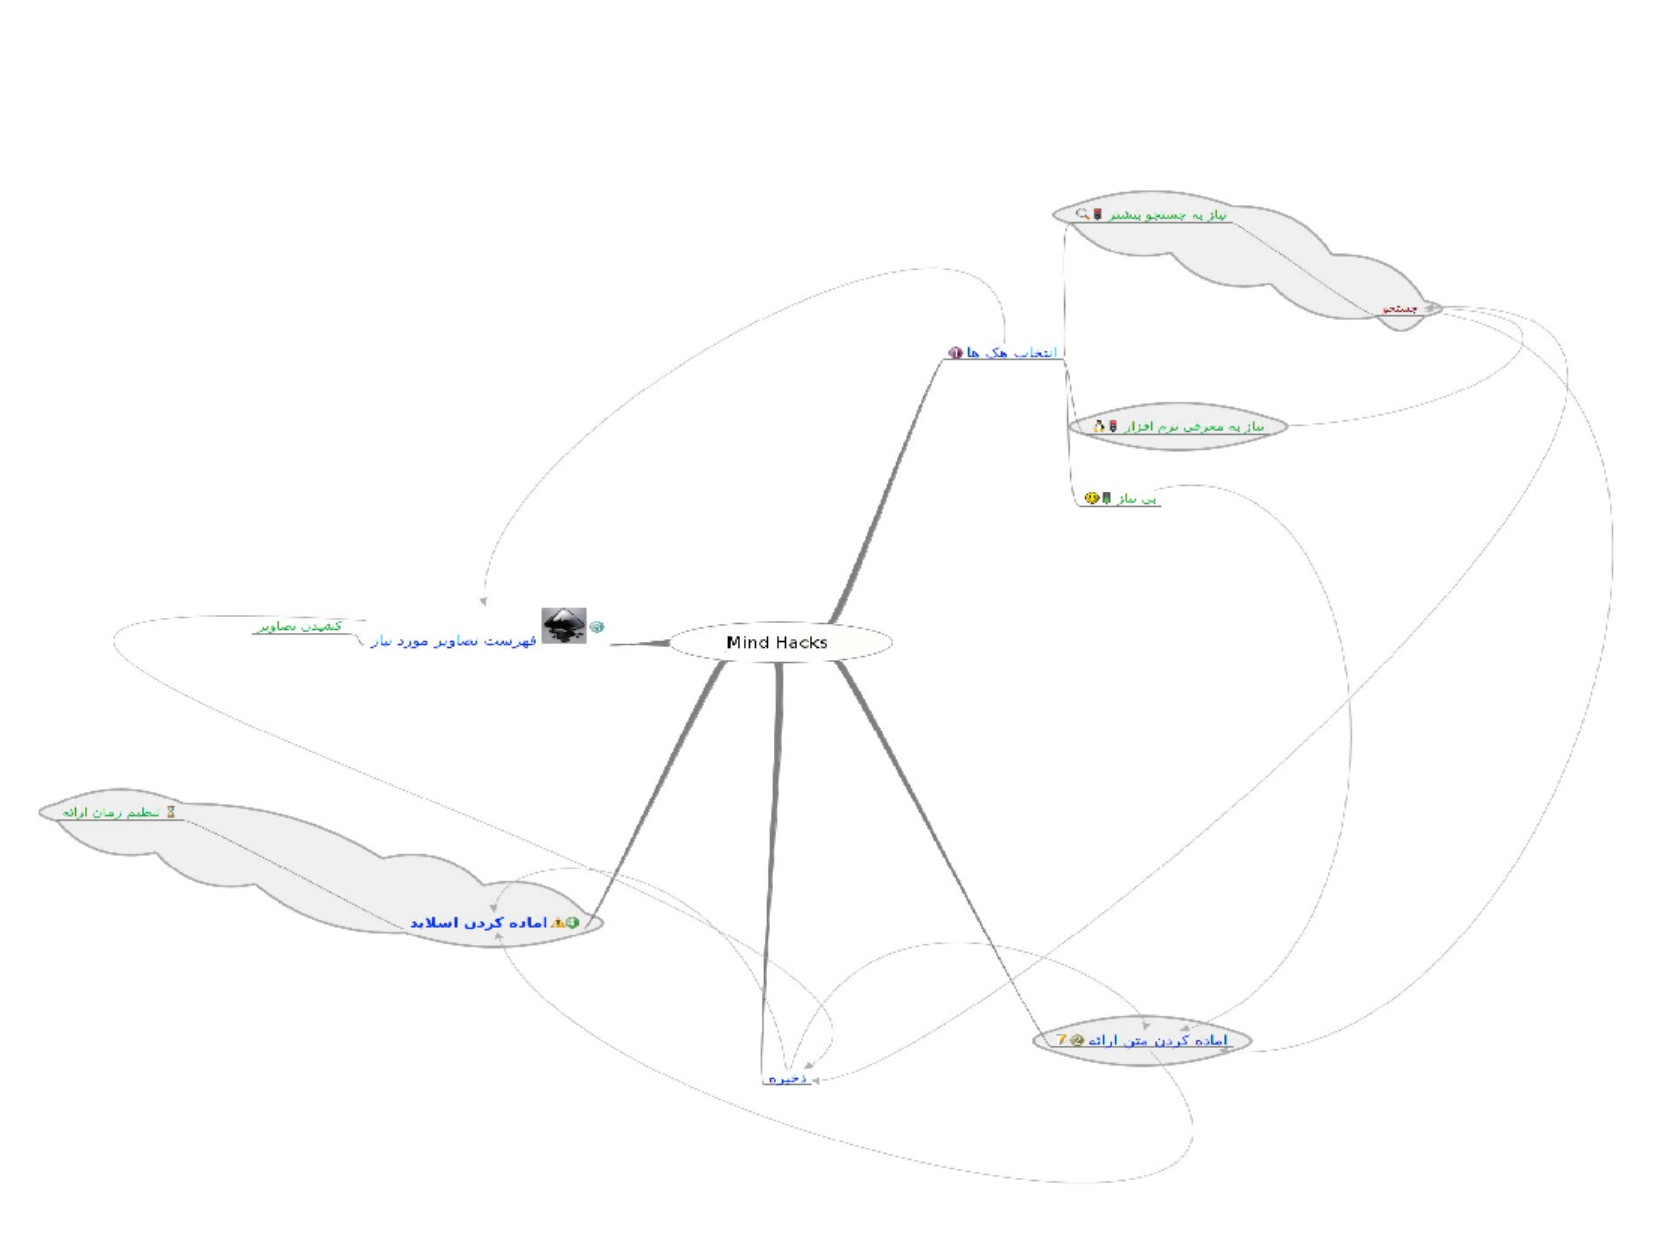

برای این ارائه اول هکها را انتحاب می کنم برای انتخاب هک ها یک معیار انتخاب می کنم بیشتر دنبال هک هایی هستم که با کامپیوتر ، کاربرهای کامپیوتر و نرم افزار ها ارتباطی داشته باشند چون شنونده های من یک جورهایی گیک هستند. بعد از انتخاب هک ها و مطالعه ی انها کلماا کلیدی را برای جستجوی بیشتر در باره ی ان هک پیدا میکنم و در اینترنت جستجو میکنم و انها را در پوشه های شماره بندی شده قرار میدم و برای هر هک یک تصویر میکشمبرای این ارائه اول هکها را انتحاب می کنم برای انتخاب هک ها یک معیار انتخاب می کنم بیشتر دنبال هک هایی هستم که با کامپیوتر ، کاربرهای کامپیوتر و نرم افزار ها ارتباطی داشته باشند چون شنونده های من یک جورهایی گیک هستند. بعد از انتخاب هک ها و مطالعه ی انها کلماا کلیدی را برای جستجوی بیشتر در باره ی ان هک پیدا میکنم و در اینترنت جستجو میکنم و انها را در پوشه های شماره بندی شده قرار میدم و برای هر هک یک تصویر میکشم برای این ارائه اول هکها را انتحاب می کنم برای انتخاب هک ها یک معیار انتخاب می کنم بیشتر دنبال هک هایی هستم که با کامپیوتر ، کاربرهای کامپیوتر و نرم افزار ها ارتباطی داشته باشند چون شنونده های من یک جورهایی گیک هستند. بعد از انتخاب هک ها و مطالعه ی انها کلماا کلیدی را برای جستجوی بیشتر در باره ی ان هک پیدا میکنم و در اینترنت جستجو میکنم و انها را در پوشه های شماره بندی شده قرار میدم و برای هر هک یک تصویر میکشم برای این ارائه اول هکها را انتحاب می کنم برای انتخاب هک ها یک معیار انتخاب می کنم بیشتر دنبال هک هایی هستم که با کامپیوتر ، کاربرهای کامپیوتر و نرم افزار ها ارتباطی داشته باشند چون شنونده های من یک جورهایی گیک هستند. بعد از انتخاب هک ها و مطالعه ی انها کلماا کلیدی را برای جستجوی بیشتر در باره ی ان هک پیدا میکنم و در اینترنت جستجو میکنم و انها را در پوشه های شماره بندی شده قرار میدم و برای هر هک یک تصویر میکشم . ….....................
برای این ارائه اول هکها را انتحاب می کنم برای انتخاب هک ها یک معیار انتخاب می کنم بیشتر دنبال هک هایی هستم که با کامپیوتر ، کاربرهای کامپیوتر و نرم افزار ها ارتباطی داشته باشند چون شنونده های من یک جورهایی گیک هستند. بعد از انتخاب هک ها و مطالعه ی انها کلماا کلیدی را برای جستجوی بیشتر در باره ی ان هک پیدا میکنم و در اینترنت جستجو میکنم و انها را در پوشه های شماره بندی شده قرار میدم و برای هر هک یک تصویر میکشمبرای این ارائه اول هکها را انتحاب می کنم برای انتخاب هک ها یک معیار انتخاب می کنم بیشتر دنبال هک هایی هستم که با کامپیوتر ، کاربرهای کامپیوتر و نرم افزار ها ارتباطی داشته باشند چون شنونده های من یک جورهایی گیک هستند. بعد از انتخاب هک ها و مطالعه ی انها کلماا کلیدی را برای جستجوی بیشتر در باره ی ان هک پیدا میکنم و در اینترنت جستجو میکنم و انها را در پوشه های شماره بندی شده قرار میدم و برای هر هک یک تصویر میکشم برای این ارائه اول هکها را انتحاب می کنم برای انتخاب هک ها یک معیار انتخاب می کنم بیشتر دنبال هک هایی هستم که با کامپیوتر ، کاربرهای کامپیوتر و نرم افزار ها ارتباطی داشته باشند چون شنونده های من یک جورهایی گیک هستند. بعد از انتخاب هک ها و مطالعه ی انها کلماا کلیدی را برای جستجوی بیشتر در باره ی ان هک پیدا میکنم و در اینترنت جستجو میکنم و انها را در پوشه های شماره بندی شده قرار میدم و برای هر هک یک تصویر میکشم برای این ارائه اول هکها را انتحاب می کنم برای انتخاب هک ها یک معیار انتخاب می کنم بیشتر دنبال هک هایی هستم که با کامپیوتر ، کاربرهای کامپیوتر و نرم افزار ها ارتباطی داشته باشند چون شنونده های من یک جورهایی گیک هستند. بعد از انتخاب هک ها و مطالعه ی انها کلماا کلیدی را برای جستجوی بیشتر در باره ی ان هک پیدا میکنم و در اینترنت جستجو میکنم و انها را در پوشه های شماره بندی شده قرار میدم و برای هر هک یک تصویر میکشم . ….....................